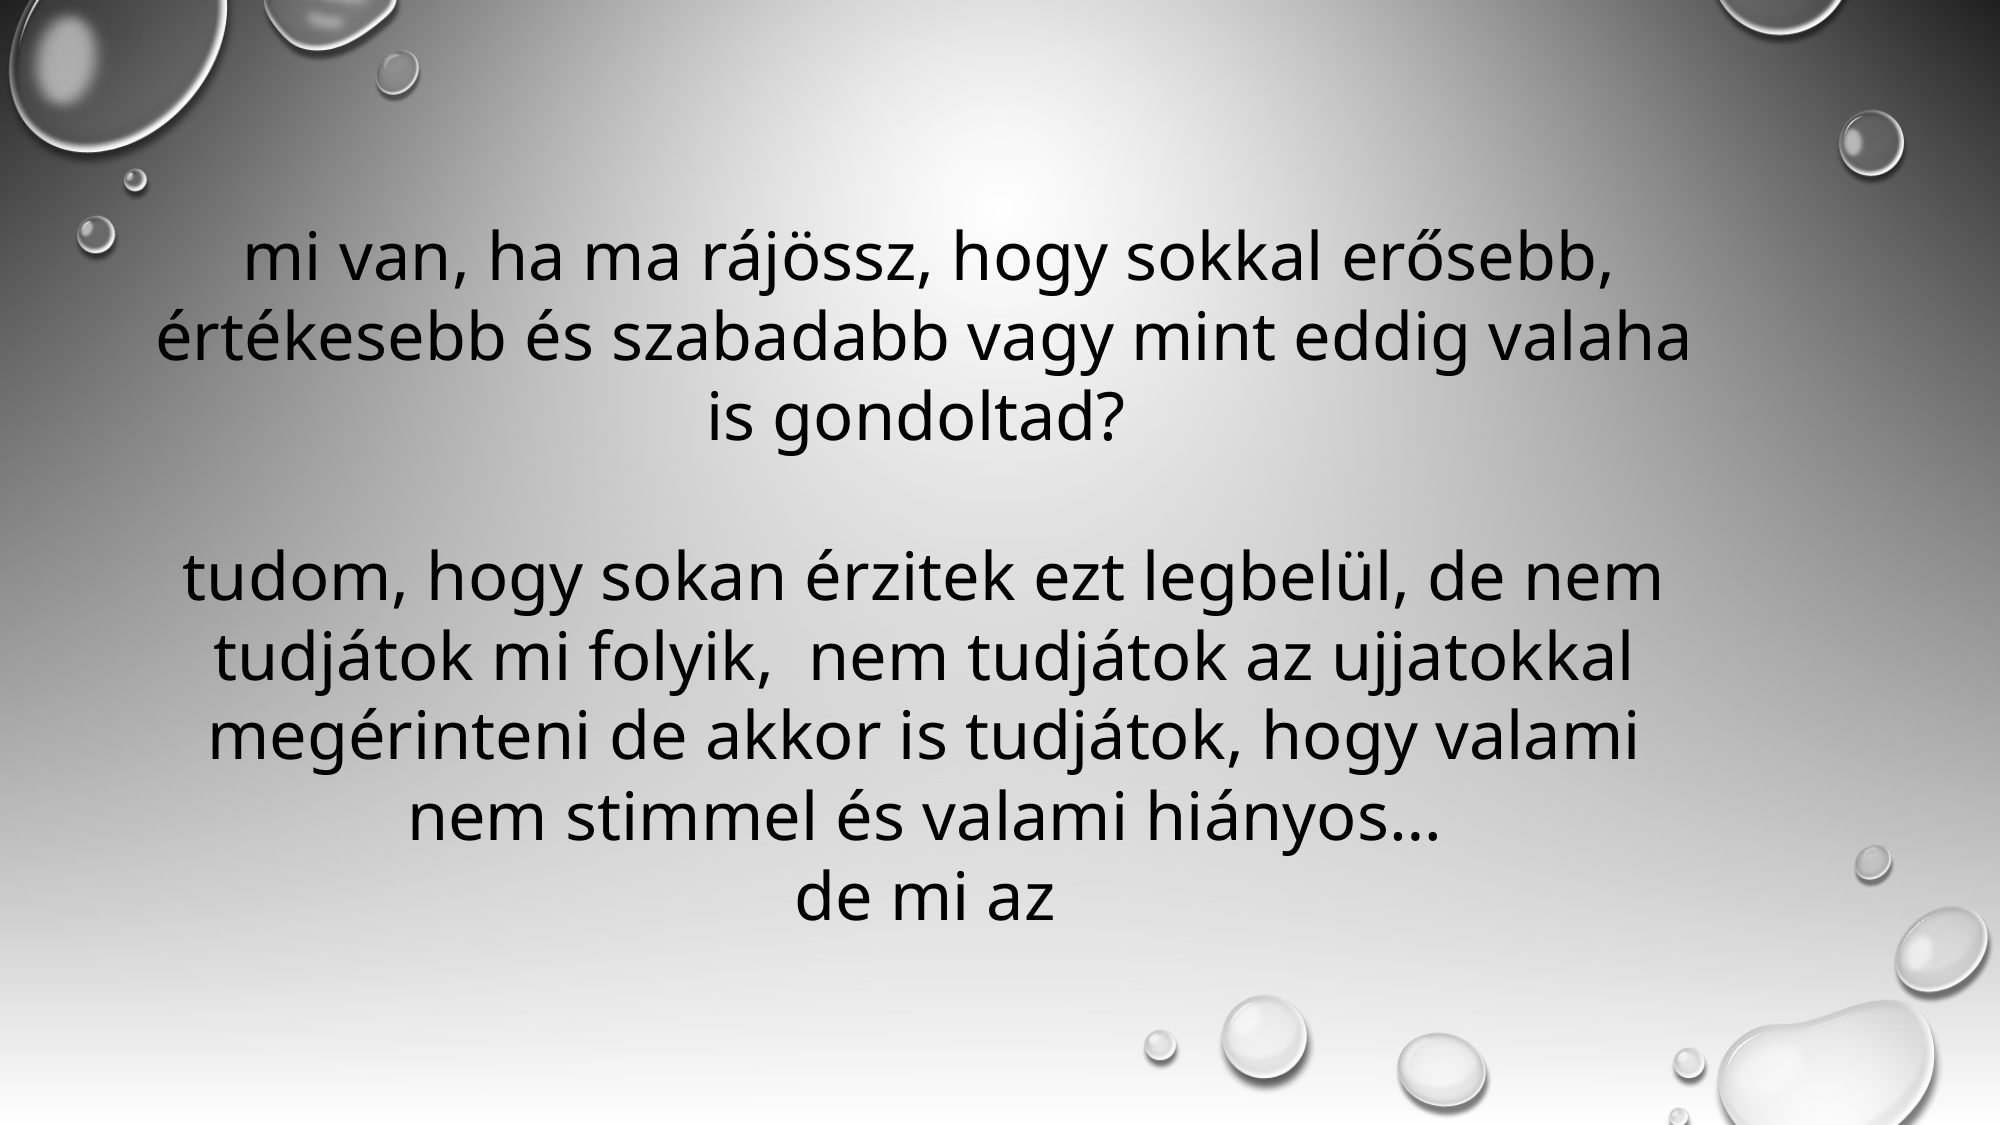

mi van, ha ma rájössz, hogy sokkal erősebb, értékesebb és szabadabb vagy mint eddig valaha is gondoltad?
tudom, hogy sokan érzitek ezt legbelül, de nem tudjátok mi folyik, nem tudjátok az ujjatokkal megérinteni de akkor is tudjátok, hogy valami nem stimmel és valami hiányos…
de mi az